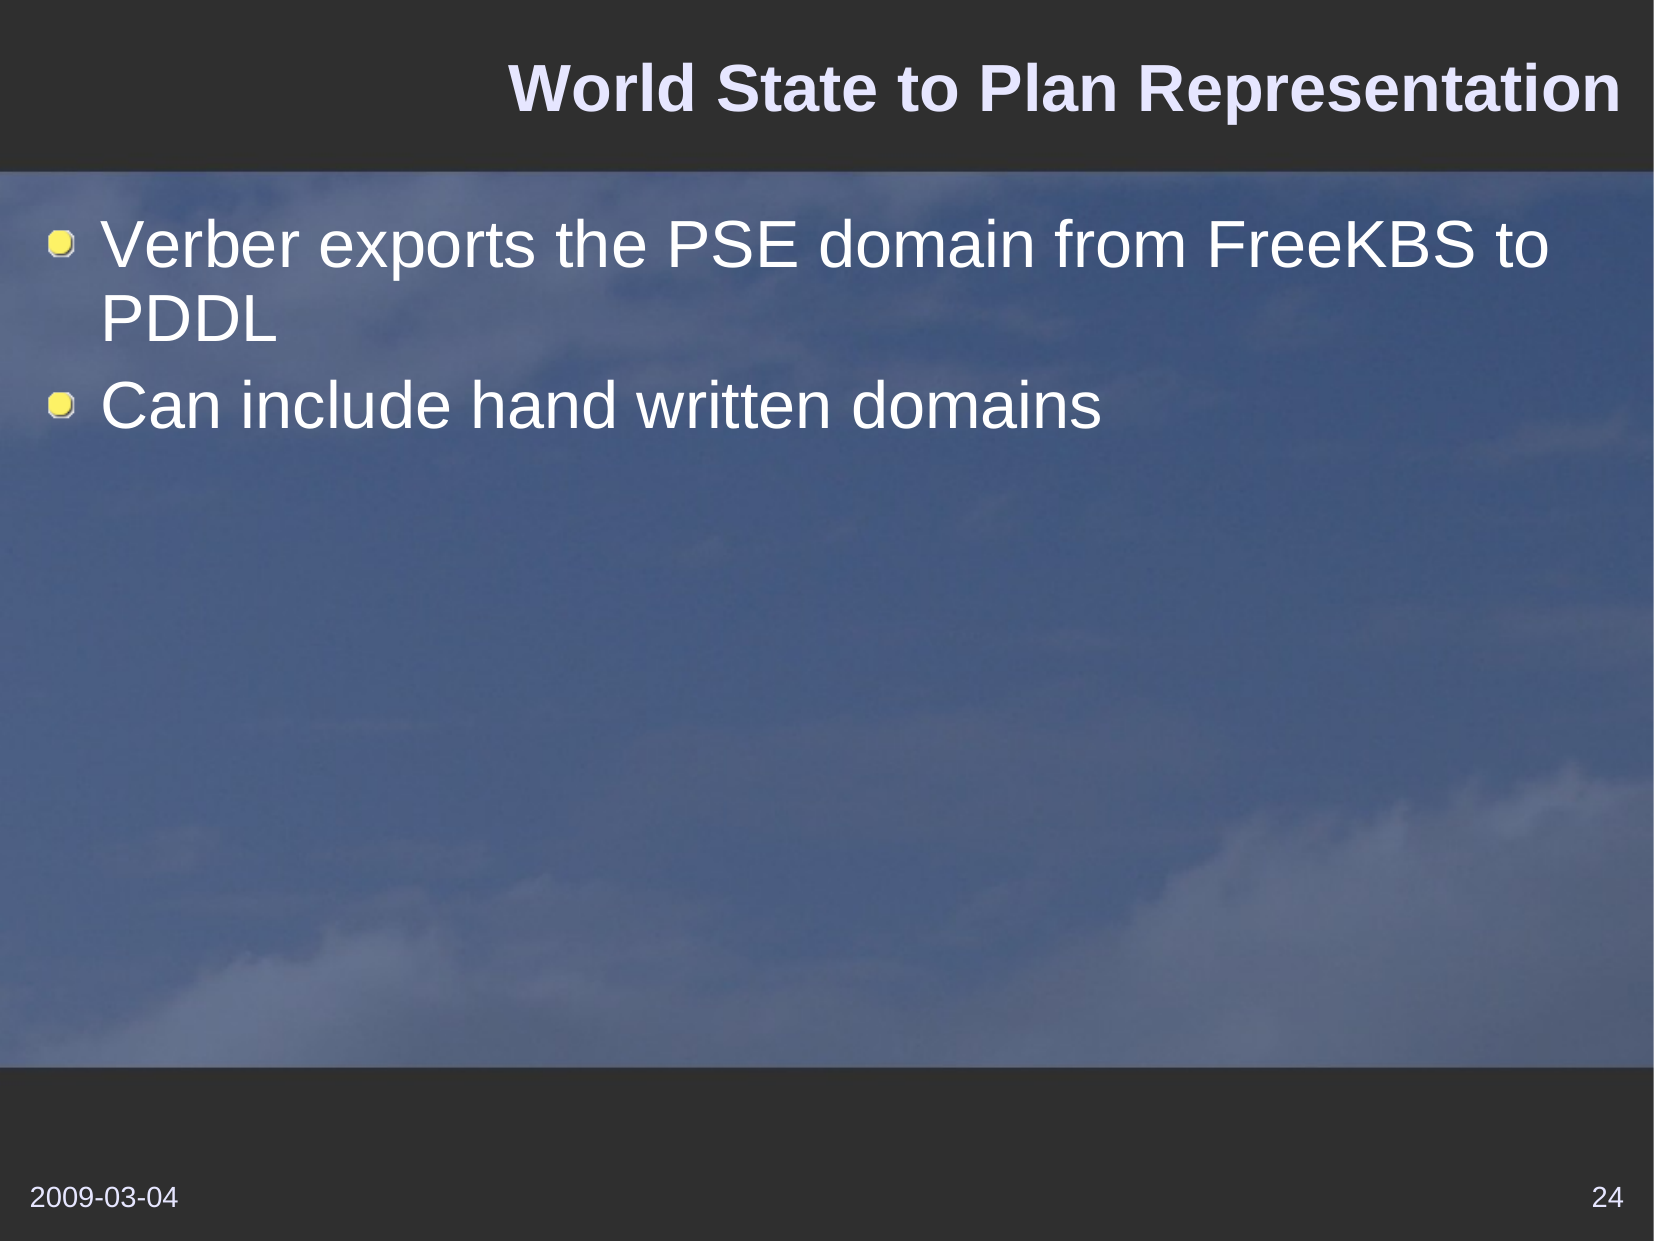

# World State to Plan Representation
Verber exports the PSE domain from FreeKBS to PDDL
Can include hand written domains
2009-03-04
24